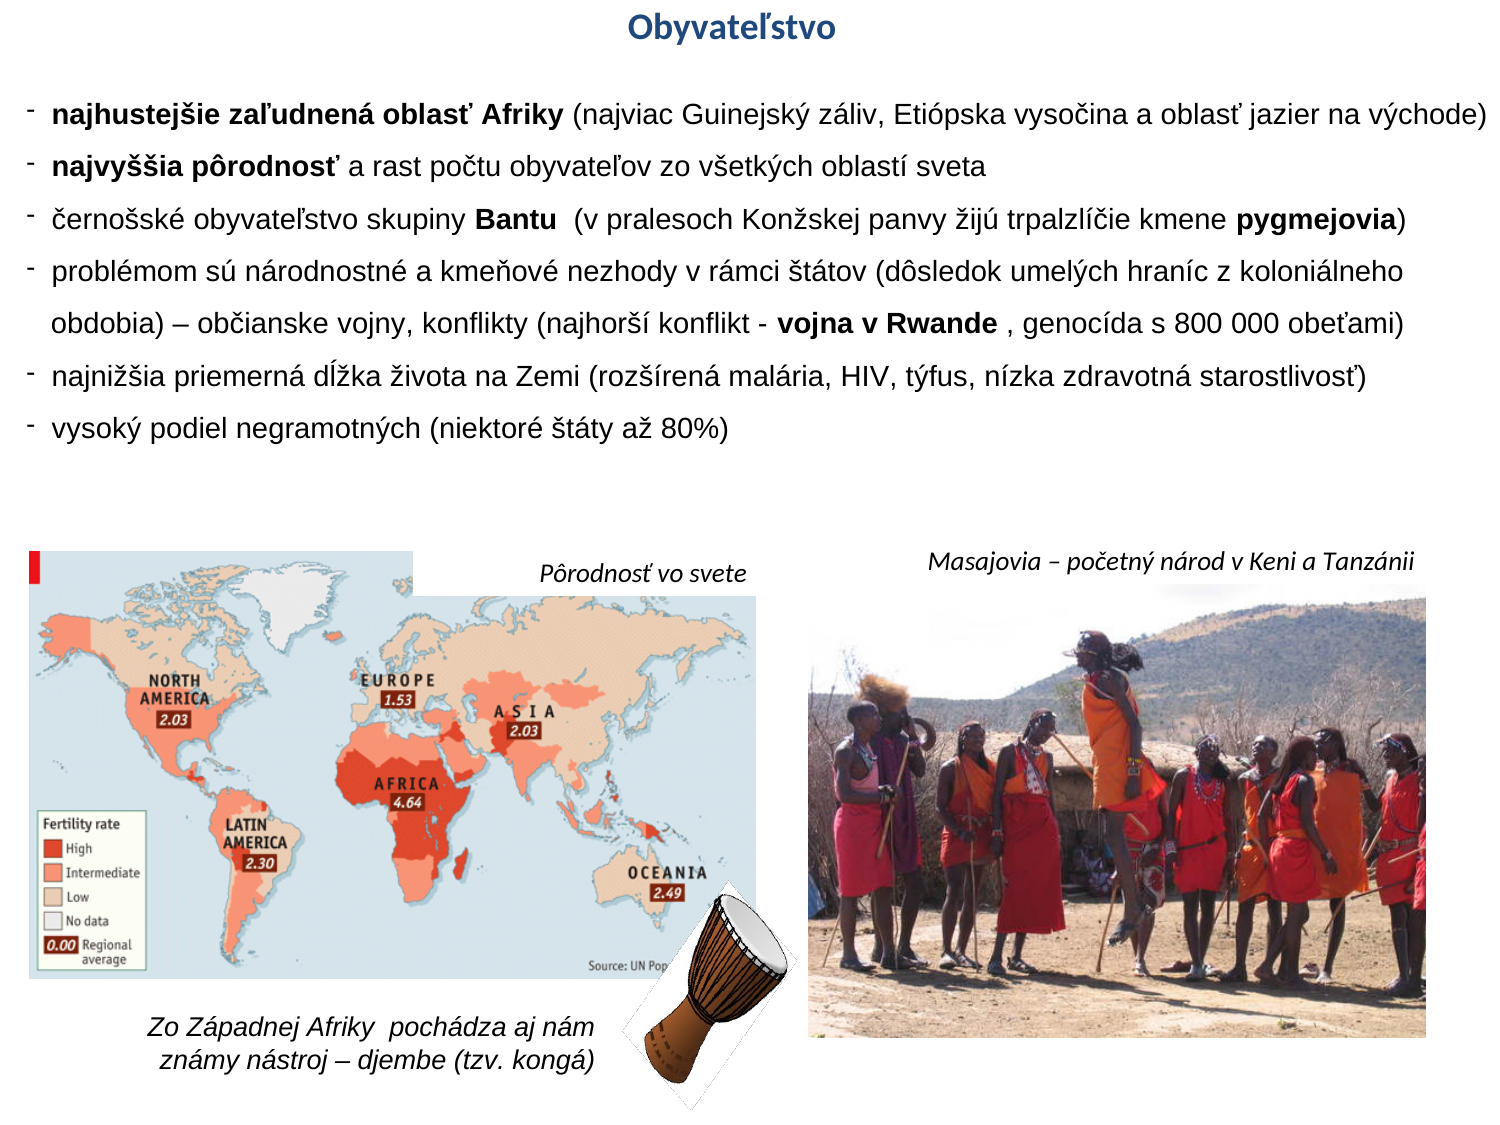

Obyvateľstvo
 najhustejšie zaľudnená oblasť Afriky (najviac Guinejský záliv, Etiópska vysočina a oblasť jazier na východe)
 najvyššia pôrodnosť a rast počtu obyvateľov zo všetkých oblastí sveta
 černošské obyvateľstvo skupiny Bantu (v pralesoch Konžskej panvy žijú trpalzlíčie kmene pygmejovia)
 problémom sú národnostné a kmeňové nezhody v rámci štátov (dôsledok umelých hraníc z koloniálneho
 obdobia) – občianske vojny, konflikty (najhorší konflikt - vojna v Rwande , genocída s 800 000 obeťami)
 najnižšia priemerná dĺžka života na Zemi (rozšírená malária, HIV, týfus, nízka zdravotná starostlivosť)
 vysoký podiel negramotných (niektoré štáty až 80%)
Masajovia – početný národ v Keni a Tanzánii
Pôrodnosť vo svete
Zo Západnej Afriky pochádza aj nám známy nástroj – djembe (tzv. kongá)